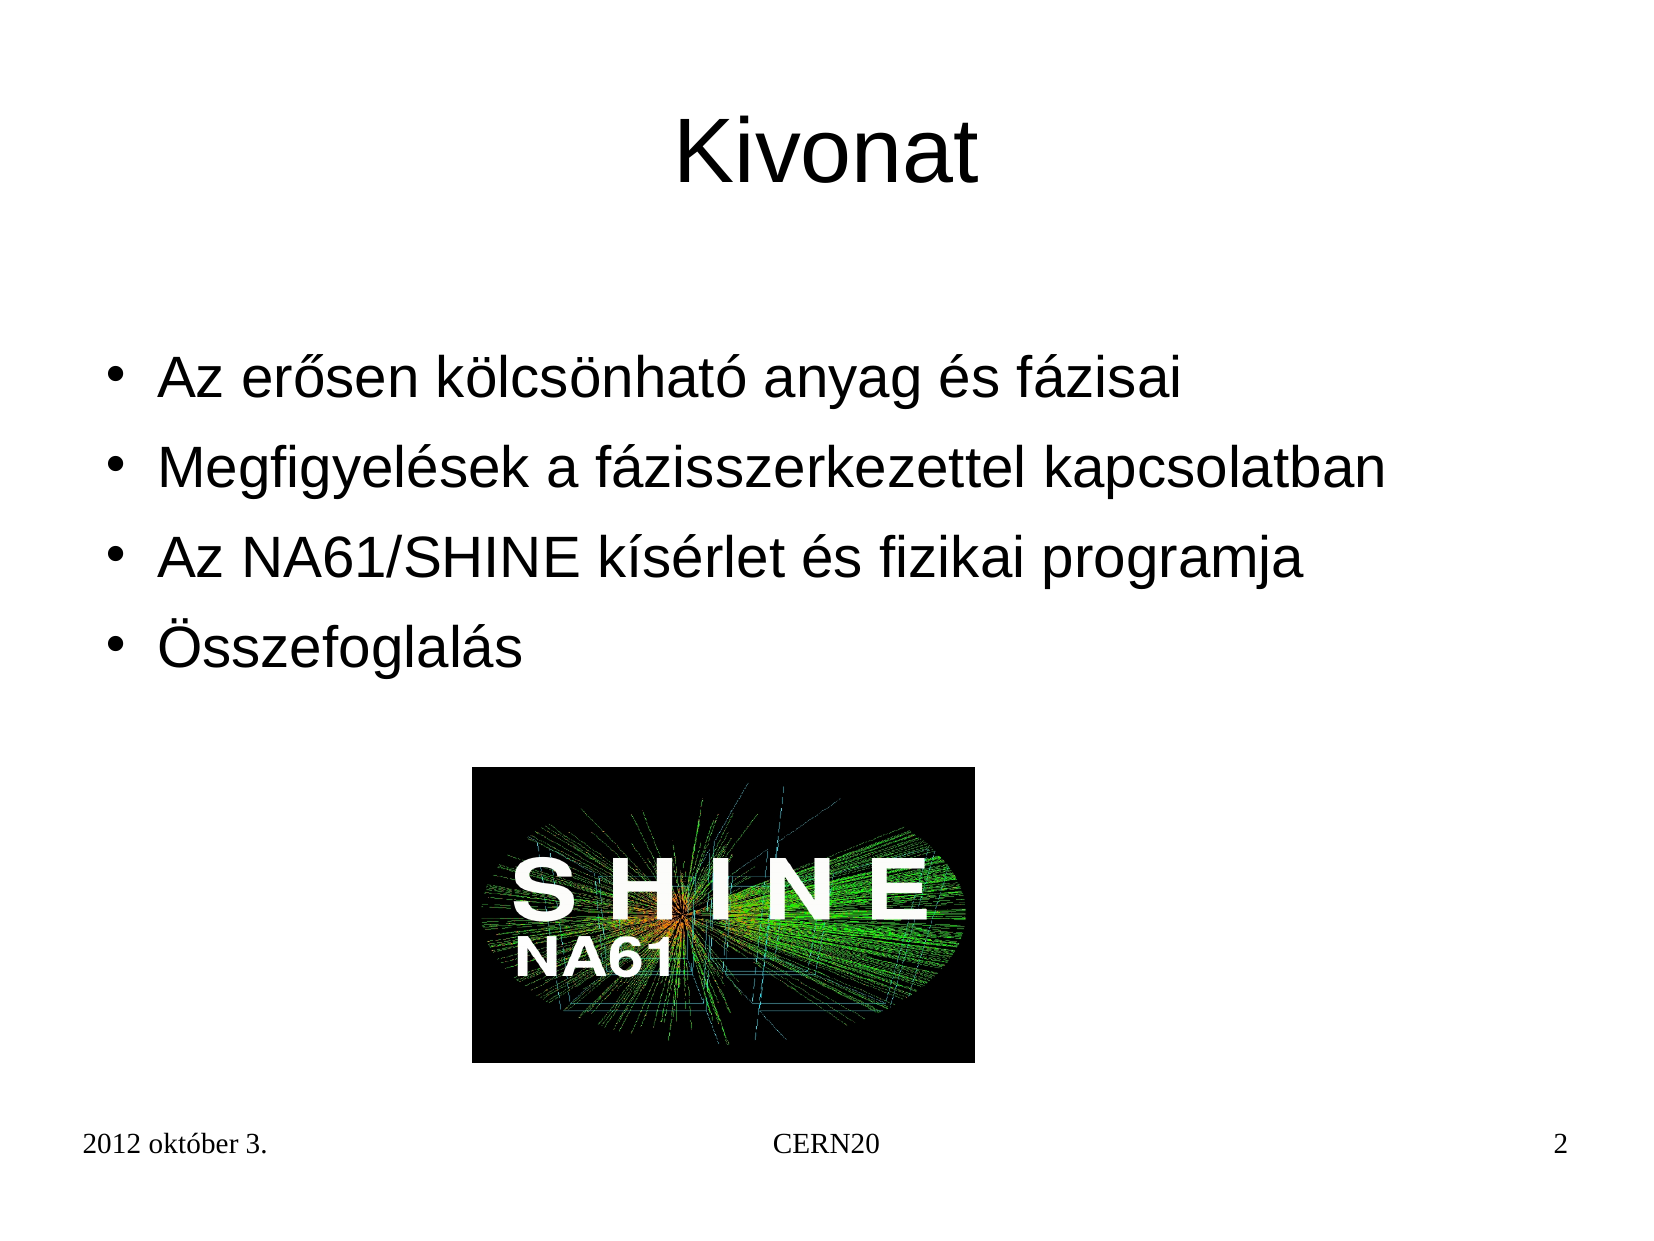

# Kivonat
Az erősen kölcsönható anyag és fázisai
Megfigyelések a fázisszerkezettel kapcsolatban
Az NA61/SHINE kísérlet és fizikai programja
Összefoglalás
2012 október 3.
CERN20
2